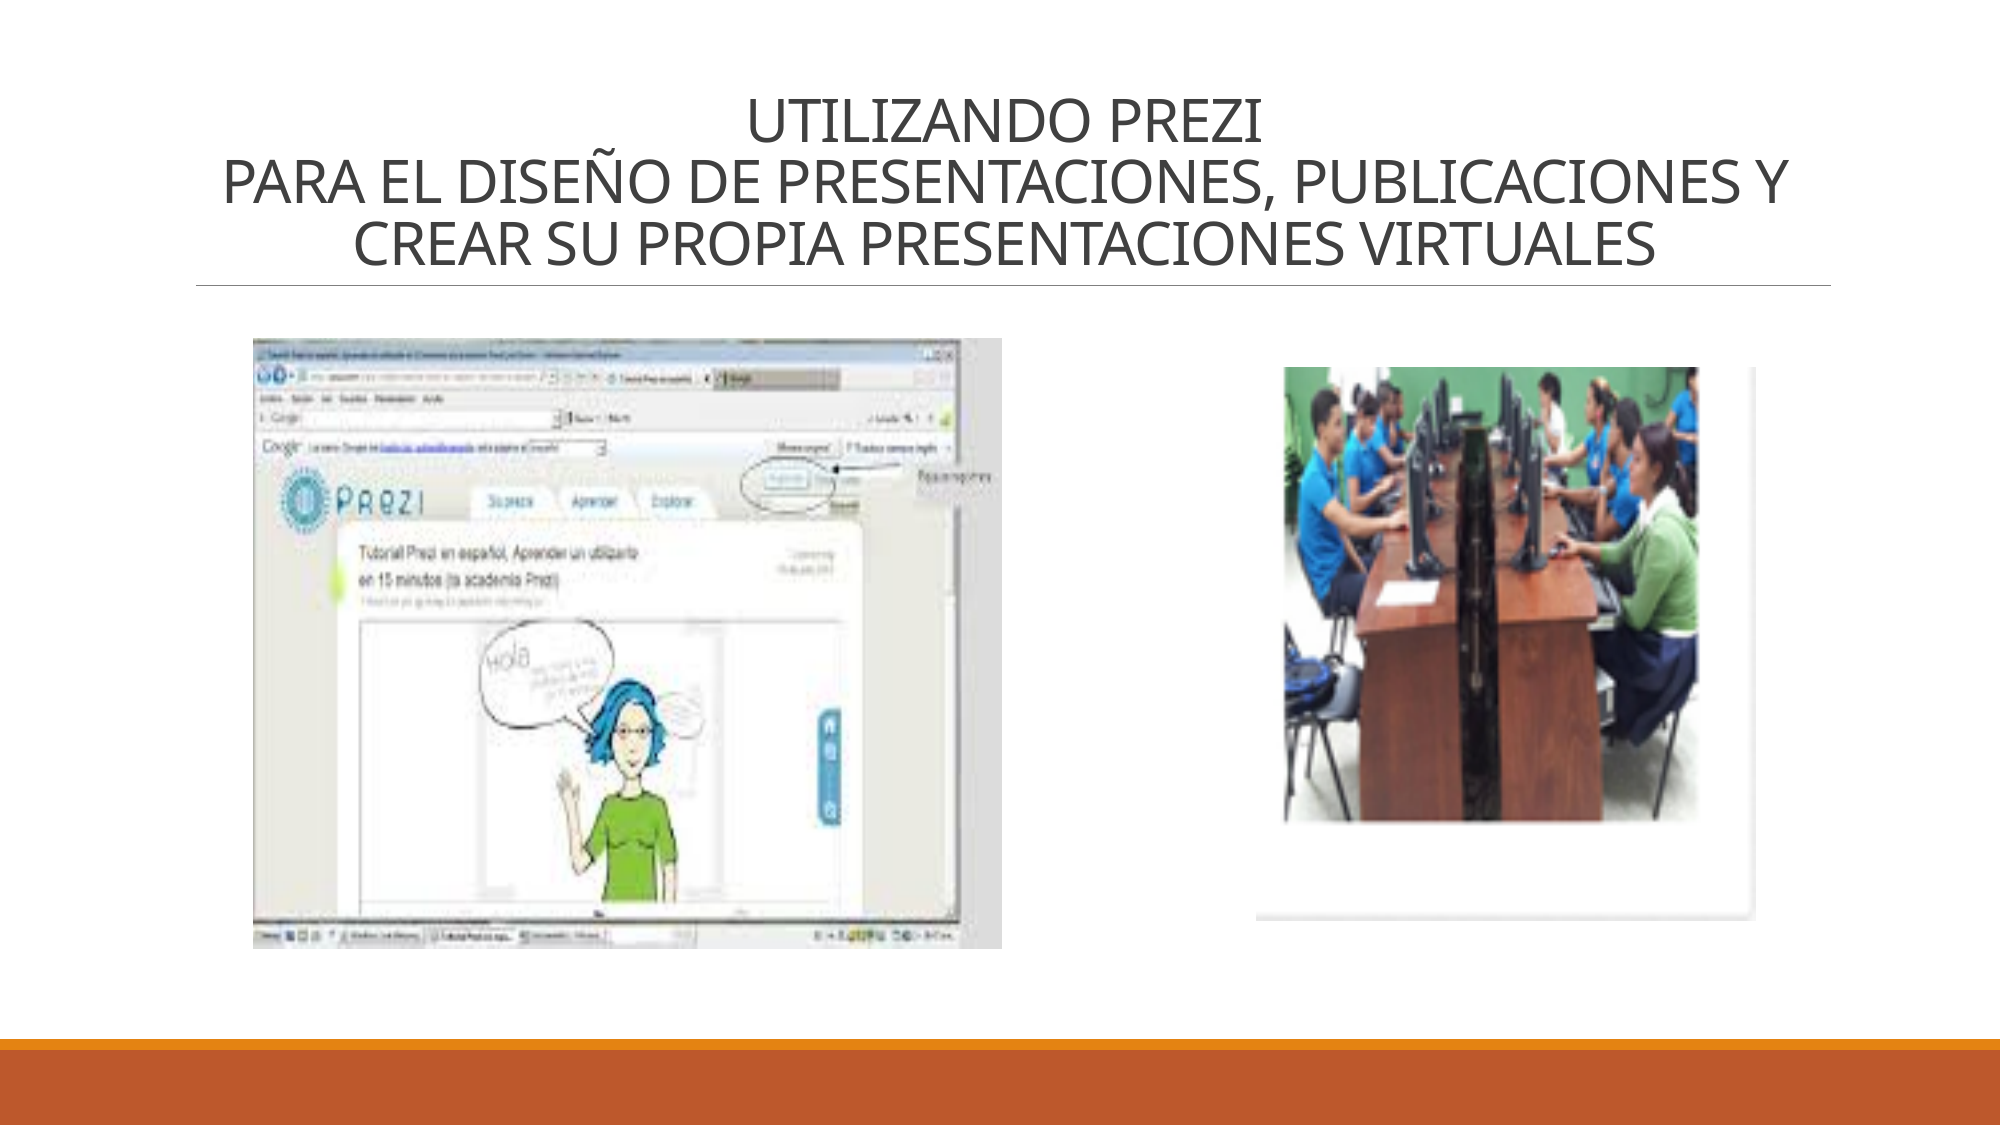

# UTILIZANDO PREZI PARA EL DISEÑO DE PRESENTACIONES, PUBLICACIONES Y CREAR SU PROPIA PRESENTACIONES VIRTUALES